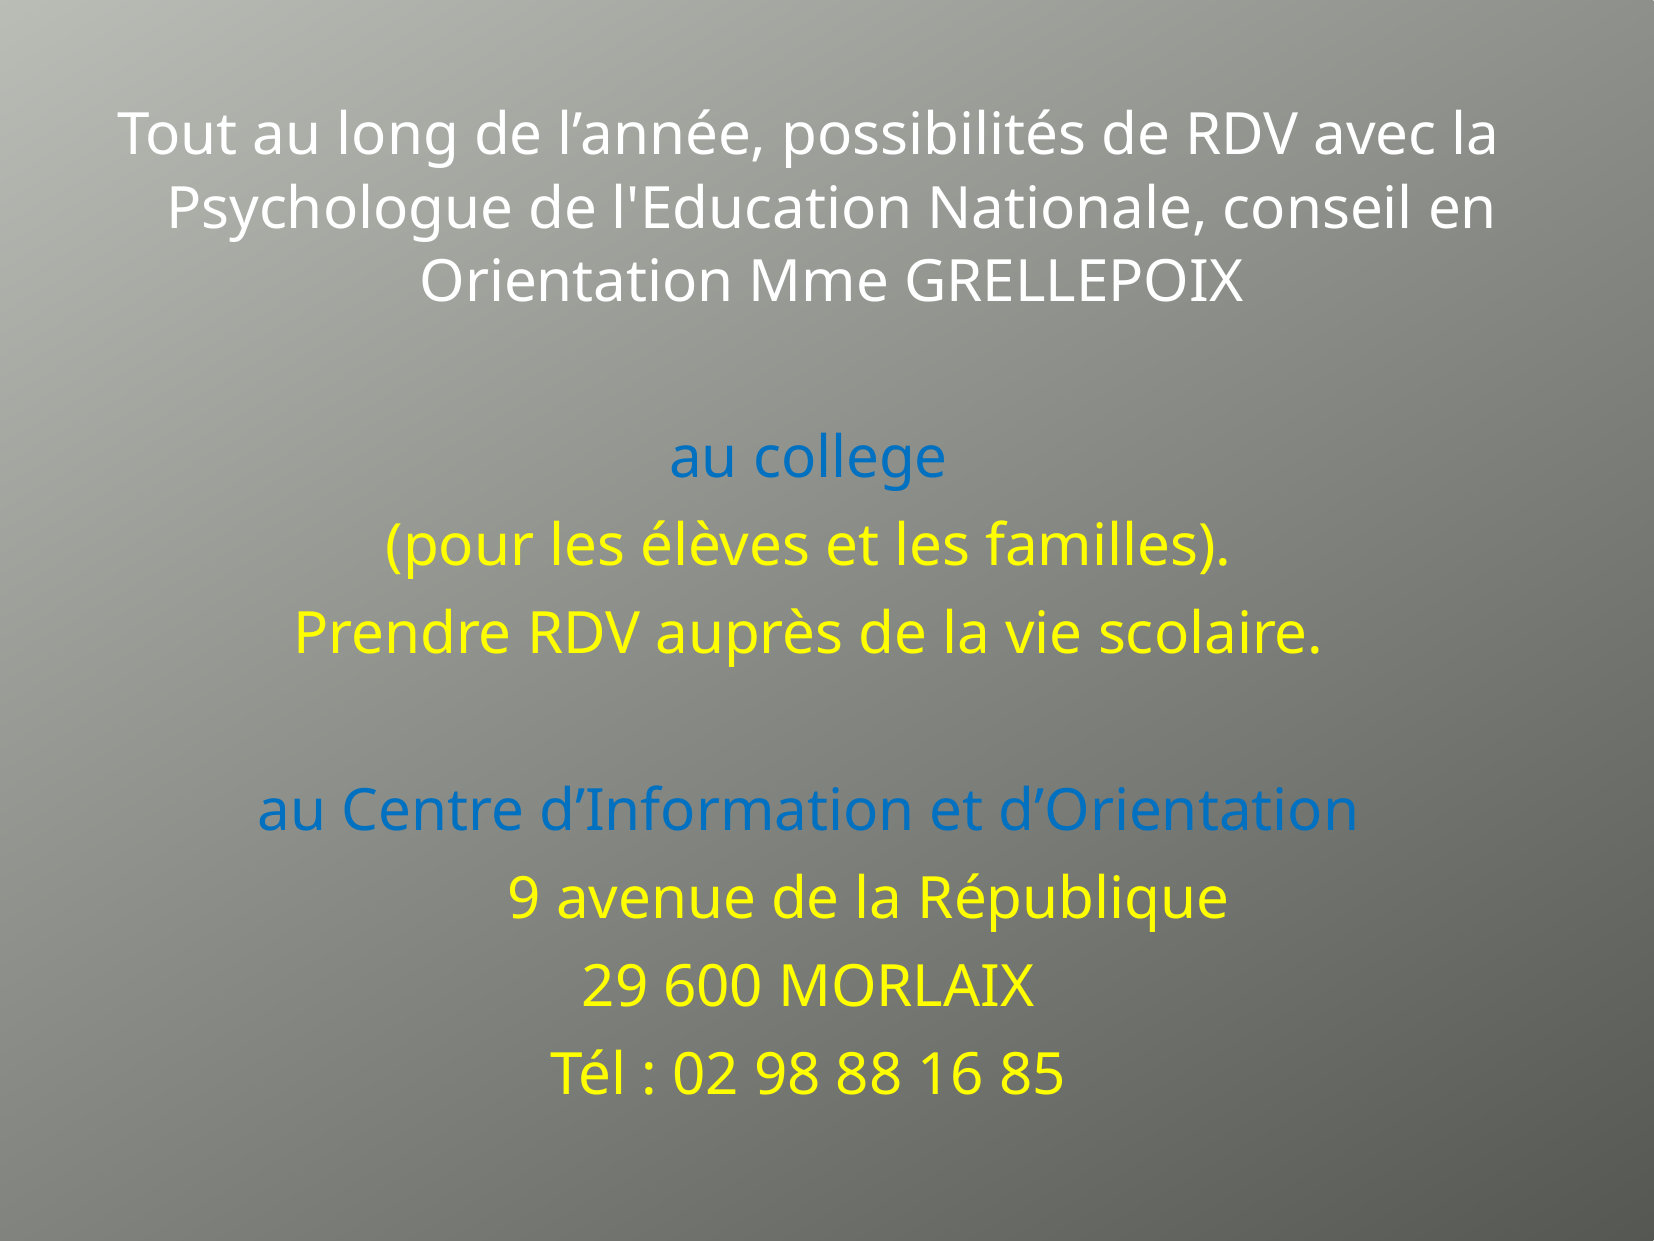

Tout au long de l’année, possibilités de RDV avec la Psychologue de l'Education Nationale, conseil en Orientation Mme GRELLEPOIX
 au college
(pour les élèves et les familles).
Prendre RDV auprès de la vie scolaire.
au Centre d’Information et d’Orientation
 		9 avenue de la République
29 600 MORLAIX‏
Tél : 02 98 88 16 85